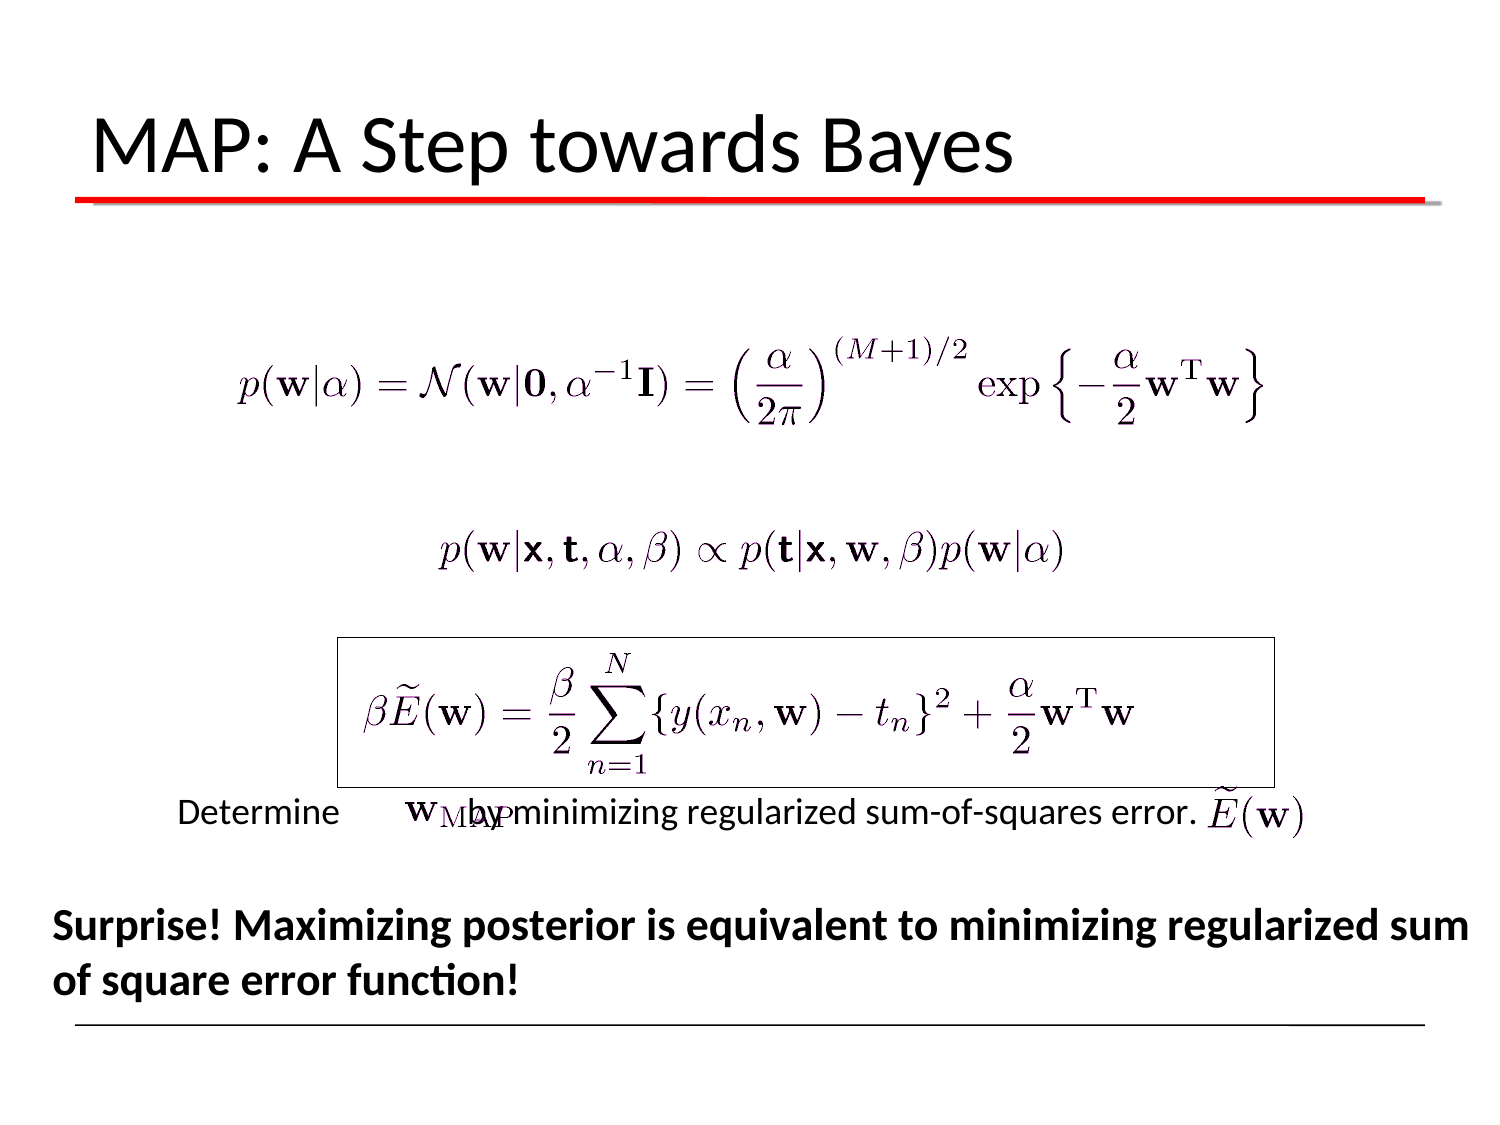

# MAP: A Step towards Bayes
Determine by minimizing regularized sum-of-squares error.
Surprise! Maximizing posterior is equivalent to minimizing regularized sum of square error function!